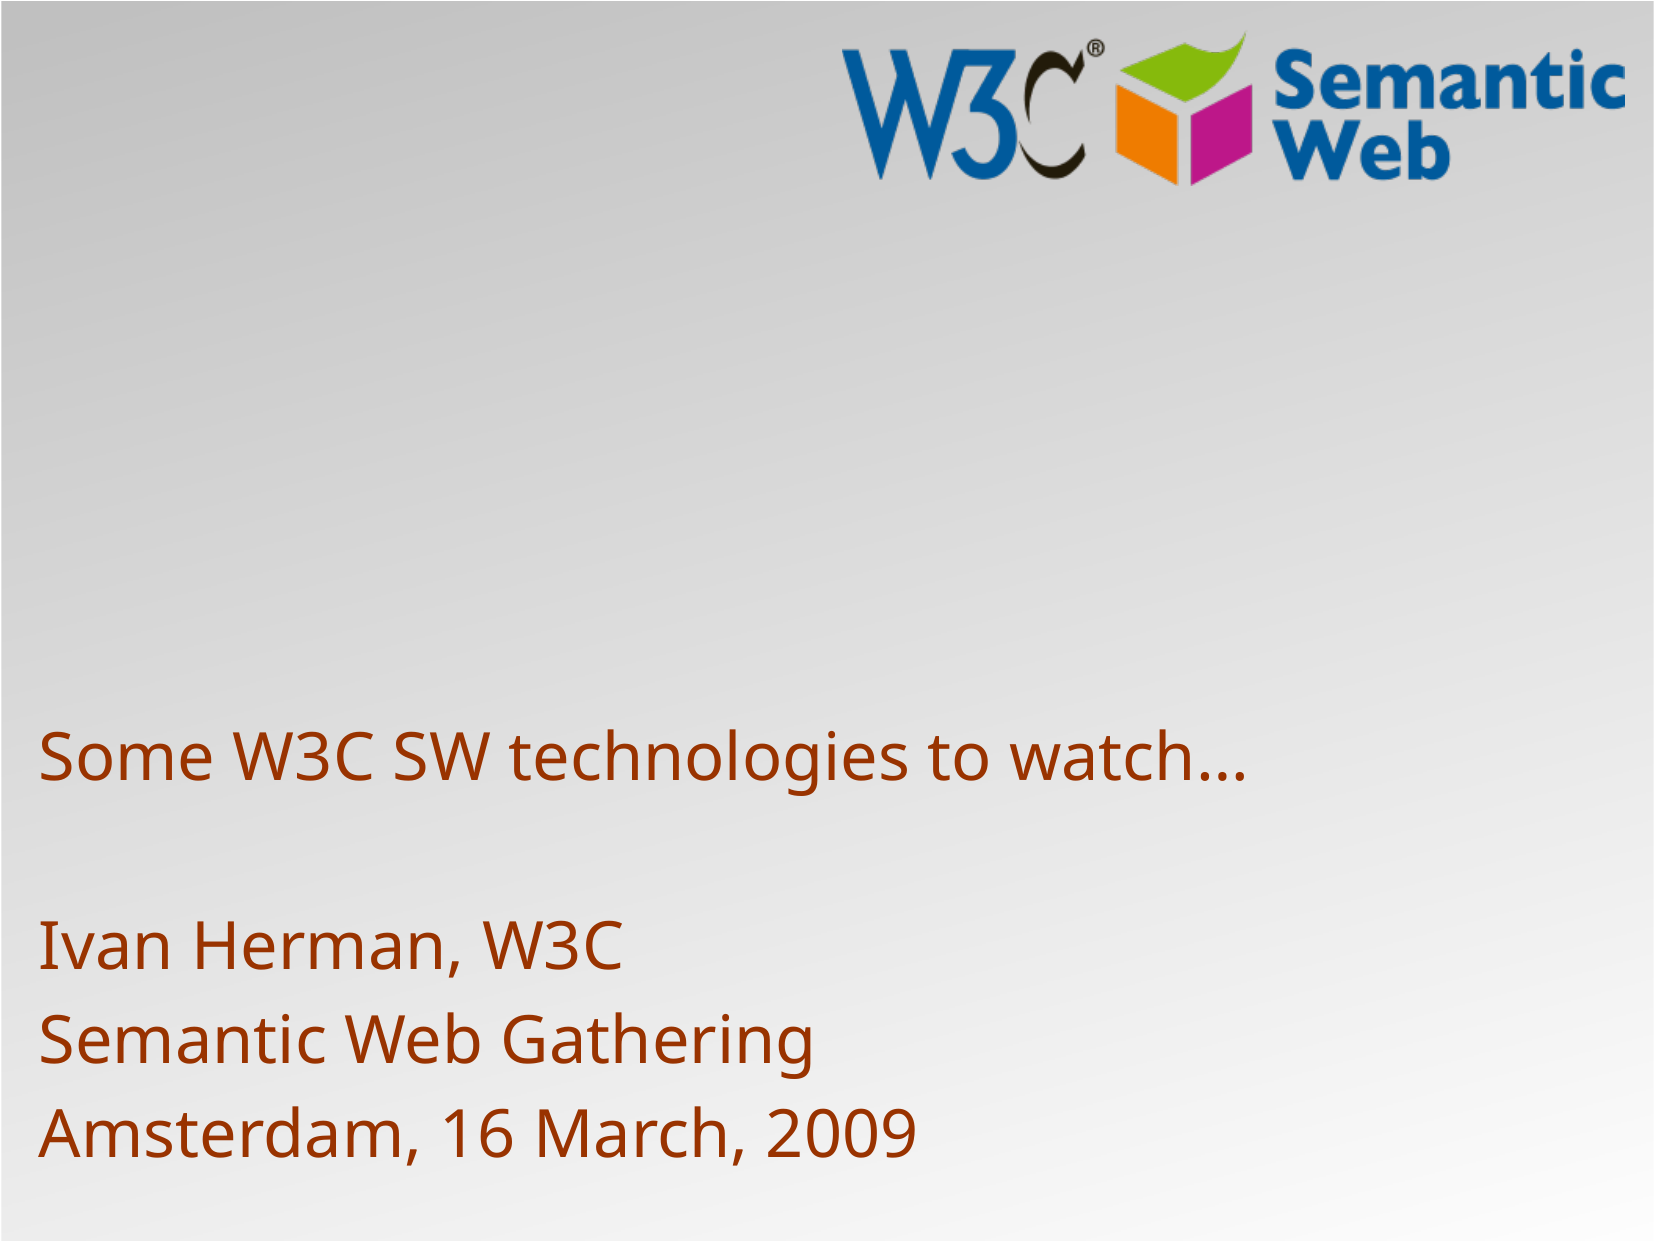

# Some W3C SW technologies to watch… Ivan Herman, W3C Semantic Web Gathering Amsterdam, 16 March, 2009